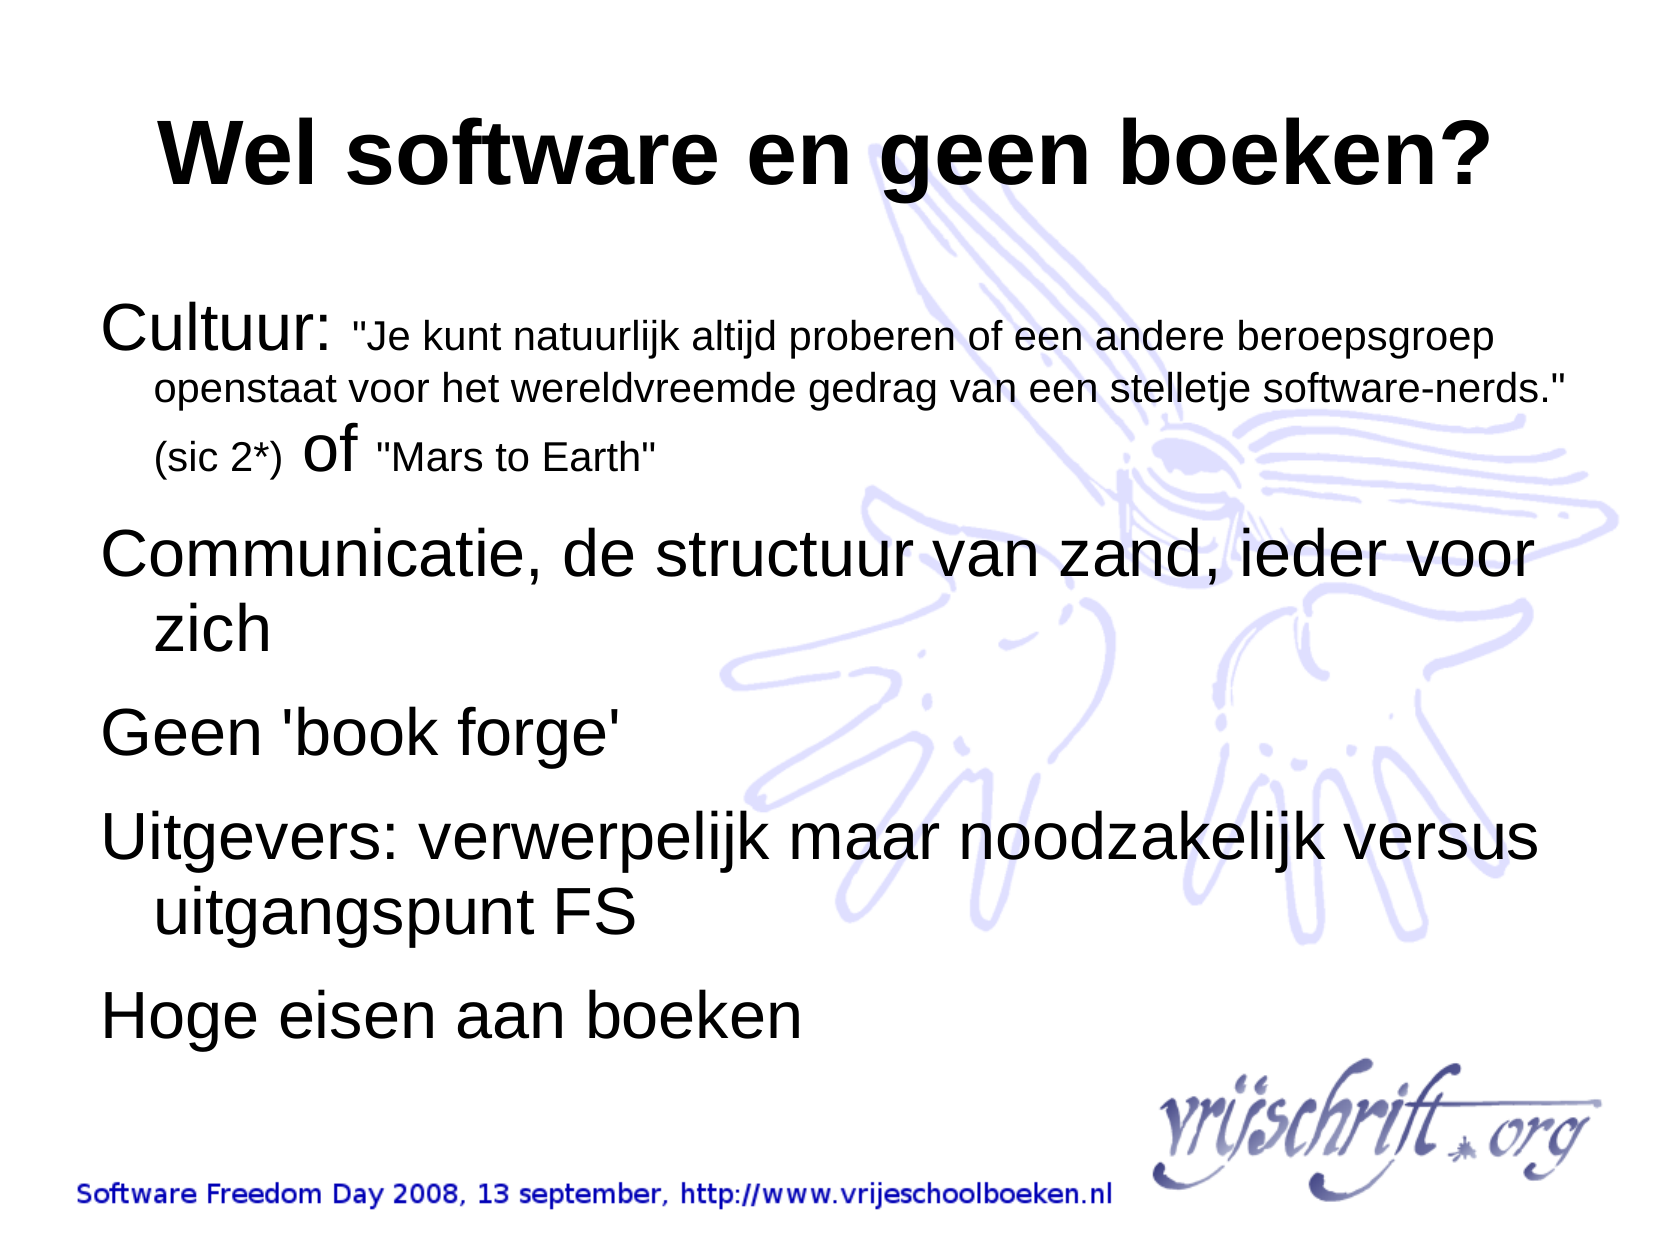

# Wel software en geen boeken?
Cultuur: "Je kunt natuurlijk altijd proberen of een andere beroepsgroep openstaat voor het wereldvreemde gedrag van een stelletje software-nerds." (sic 2*) of "Mars to Earth"
Communicatie, de structuur van zand, ieder voor zich
Geen 'book forge'
Uitgevers: verwerpelijk maar noodzakelijk versus uitgangspunt FS
Hoge eisen aan boeken